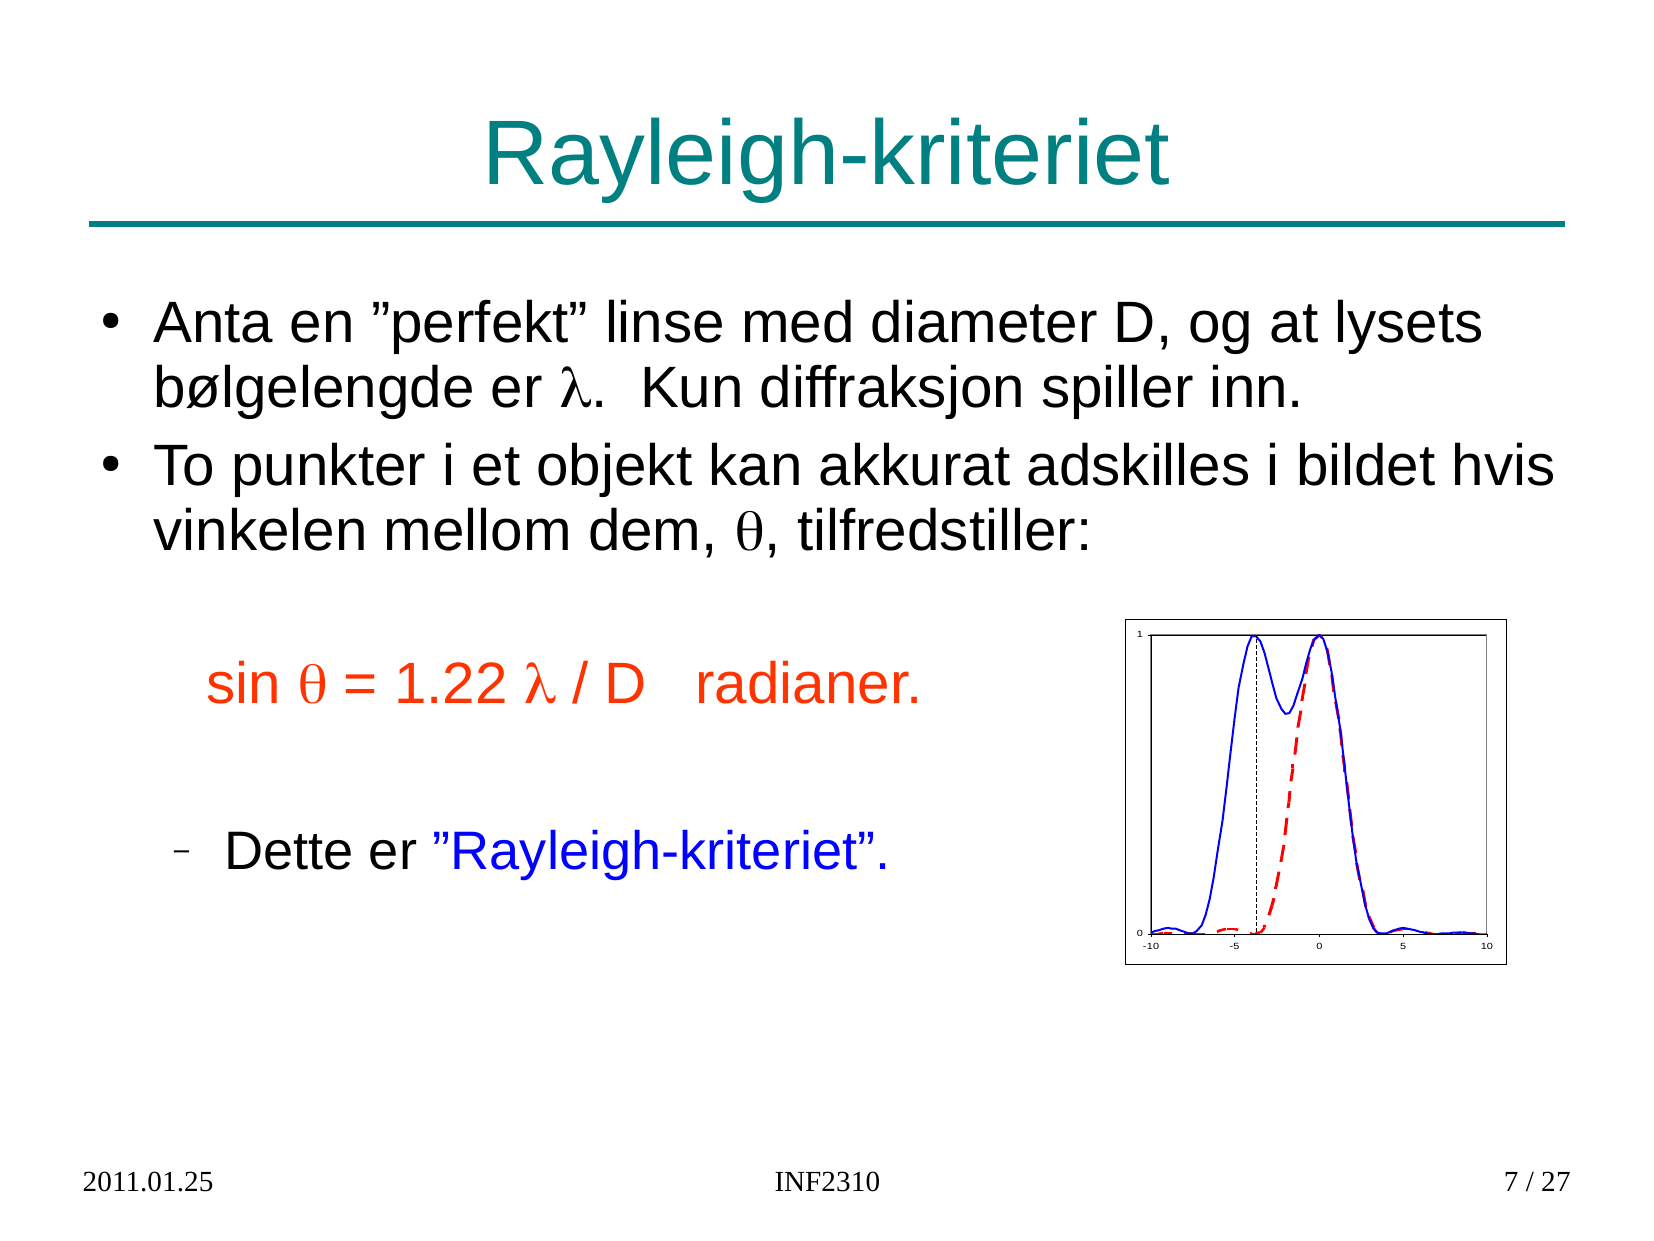

# Rayleigh-kriteriet
Anta en ”perfekt” linse med diameter D, og at lysets bølgelengde er . Kun diffraksjon spiller inn.
To punkter i et objekt kan akkurat adskilles i bildet hvis vinkelen mellom dem, , tilfredstiller:
 sin  = 1.22  / D radianer.
Dette er ”Rayleigh-kriteriet”.
2011.01.25
INF2310
7